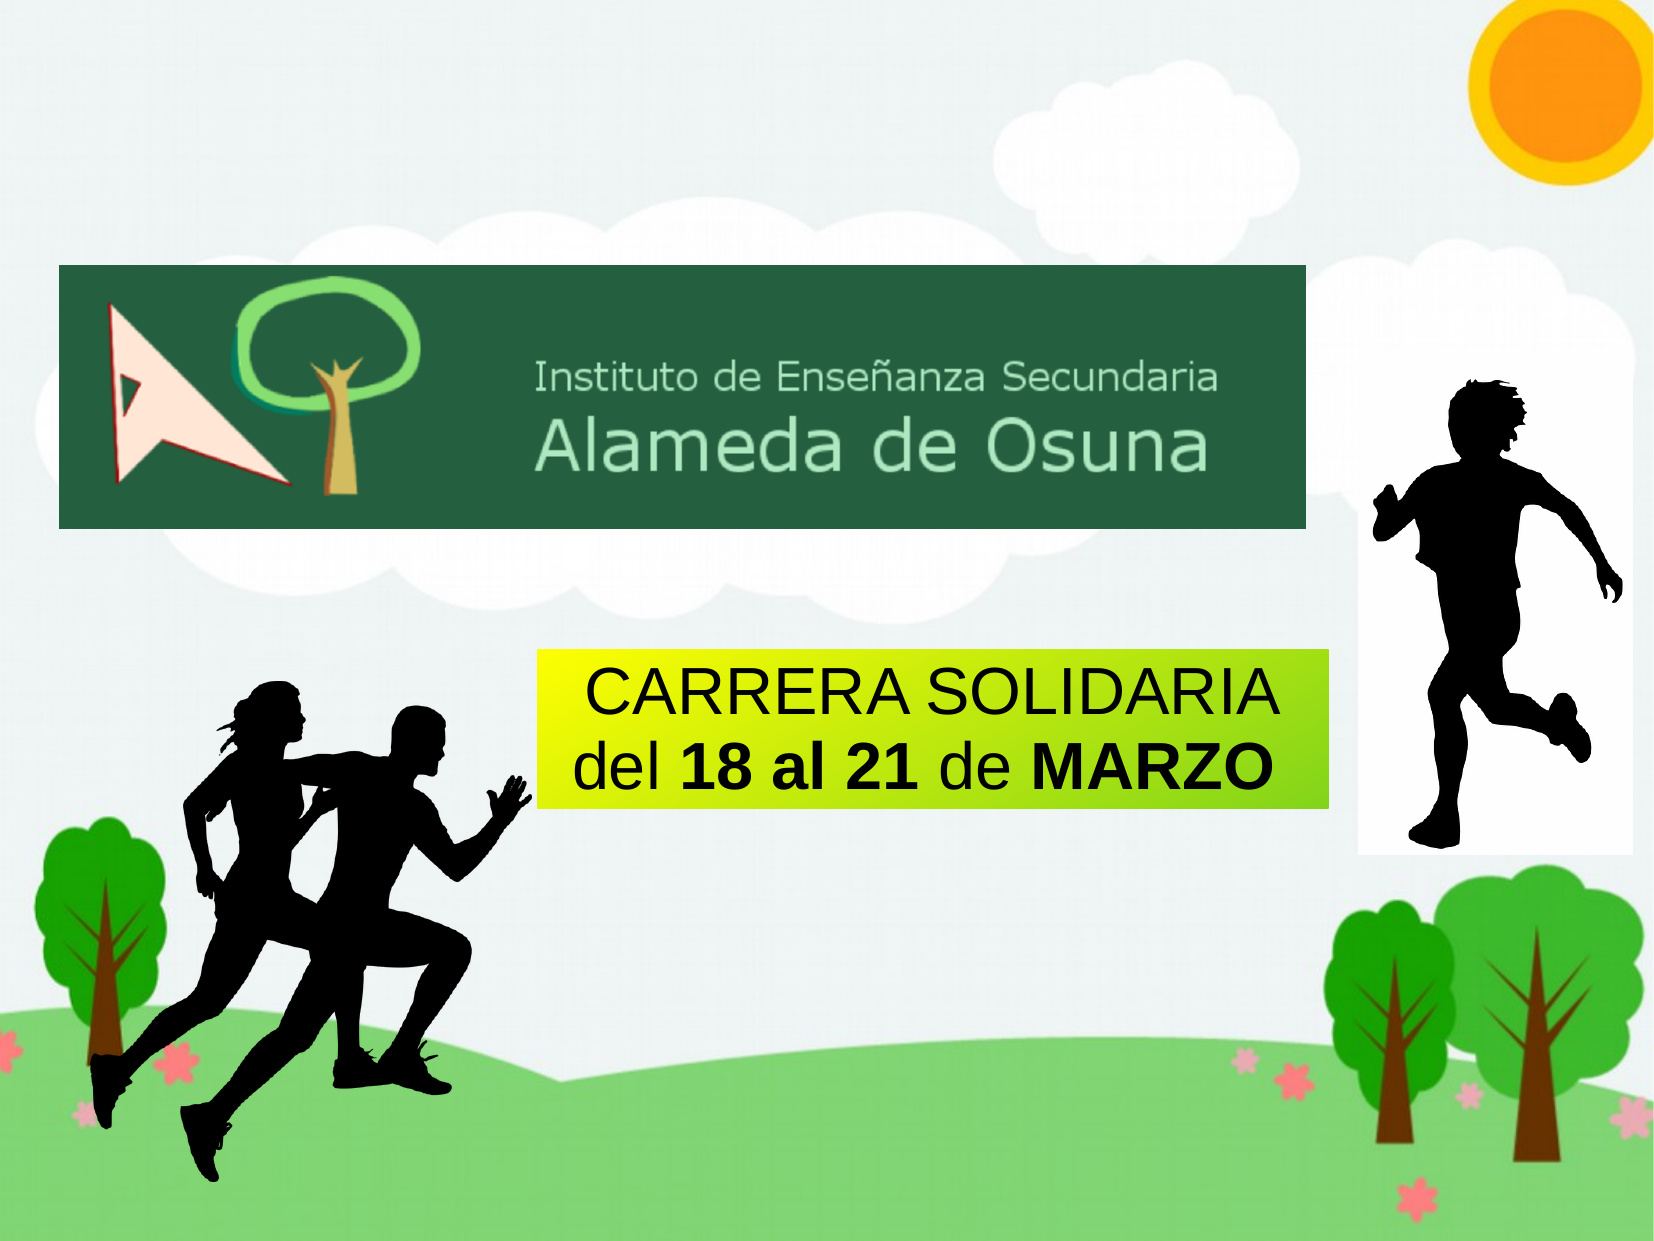

# CARRERA SOLIDARIA
del 18 al 21 de MARZO